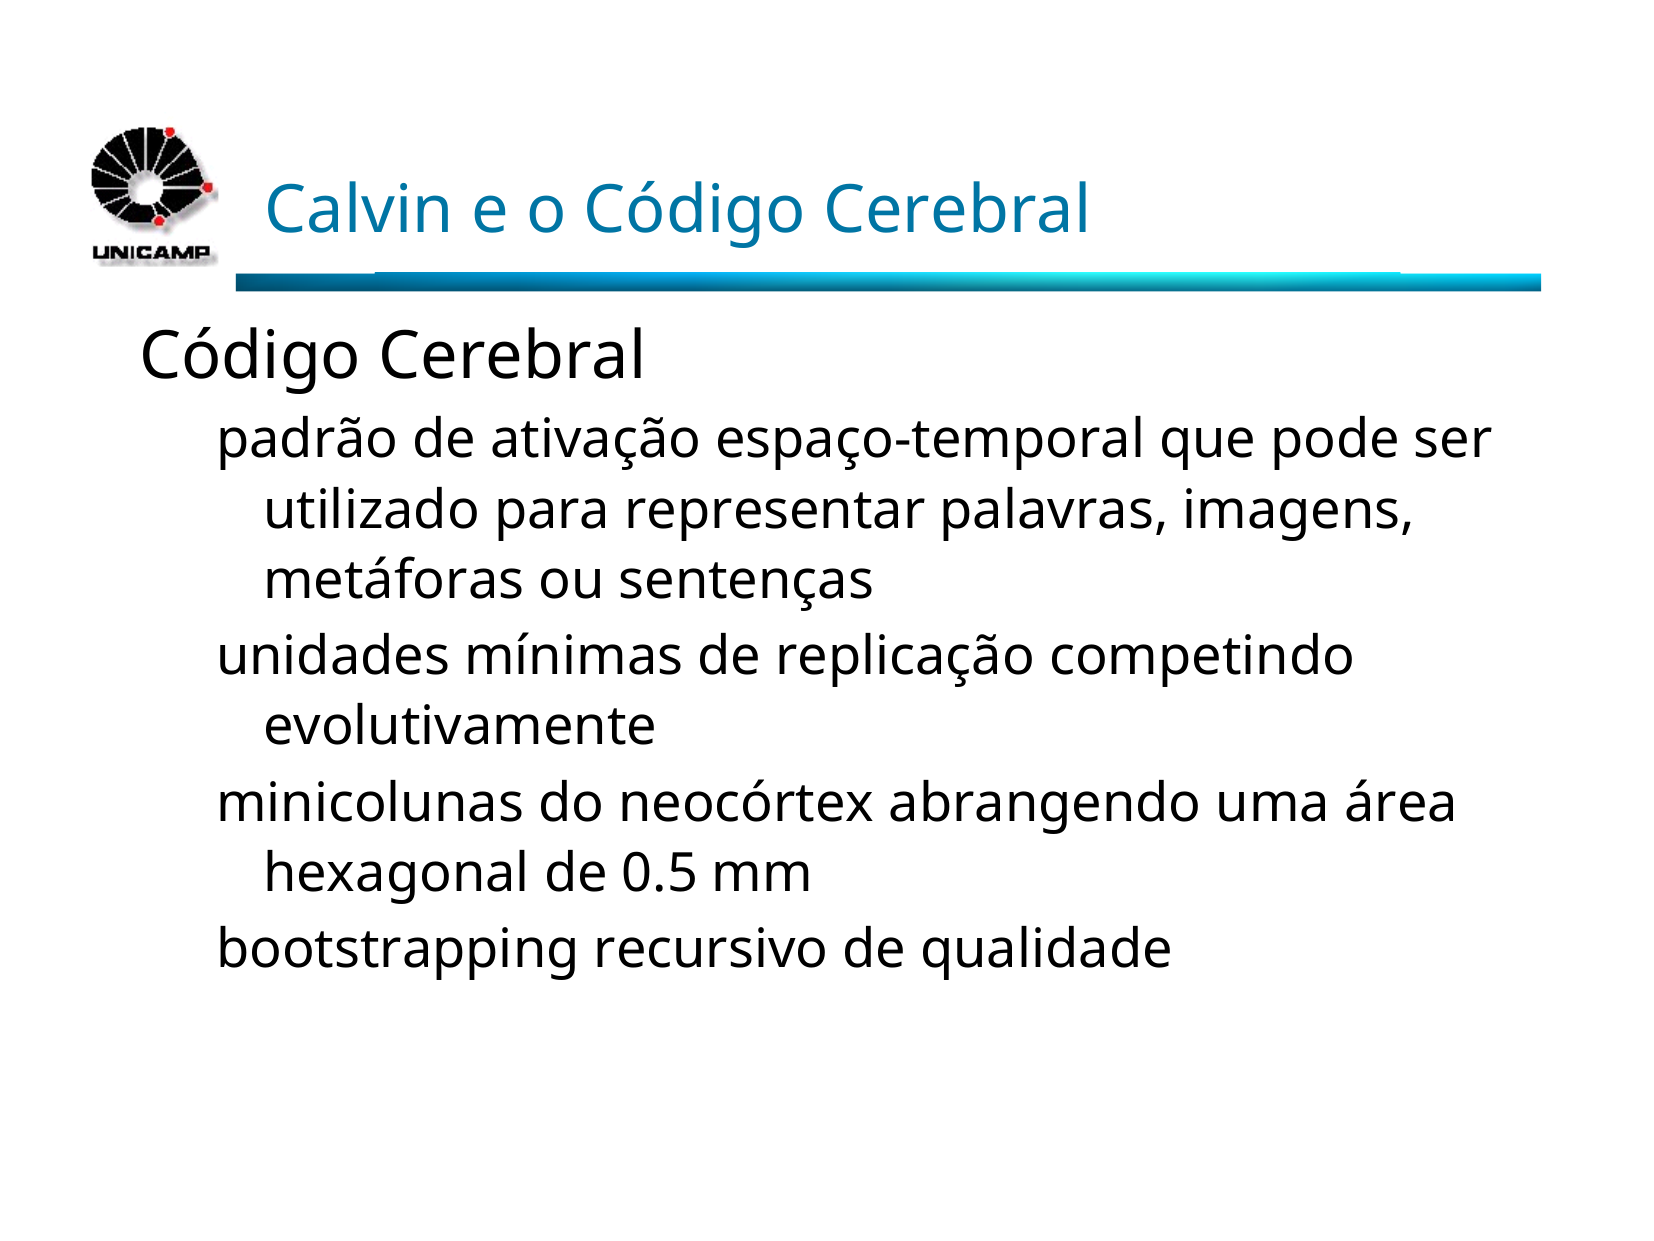

# Calvin e o Código Cerebral
Código Cerebral
padrão de ativação espaço-temporal que pode ser utilizado para representar palavras, imagens, metáforas ou sentenças
unidades mínimas de replicação competindo evolutivamente
minicolunas do neocórtex abrangendo uma área hexagonal de 0.5 mm
bootstrapping recursivo de qualidade